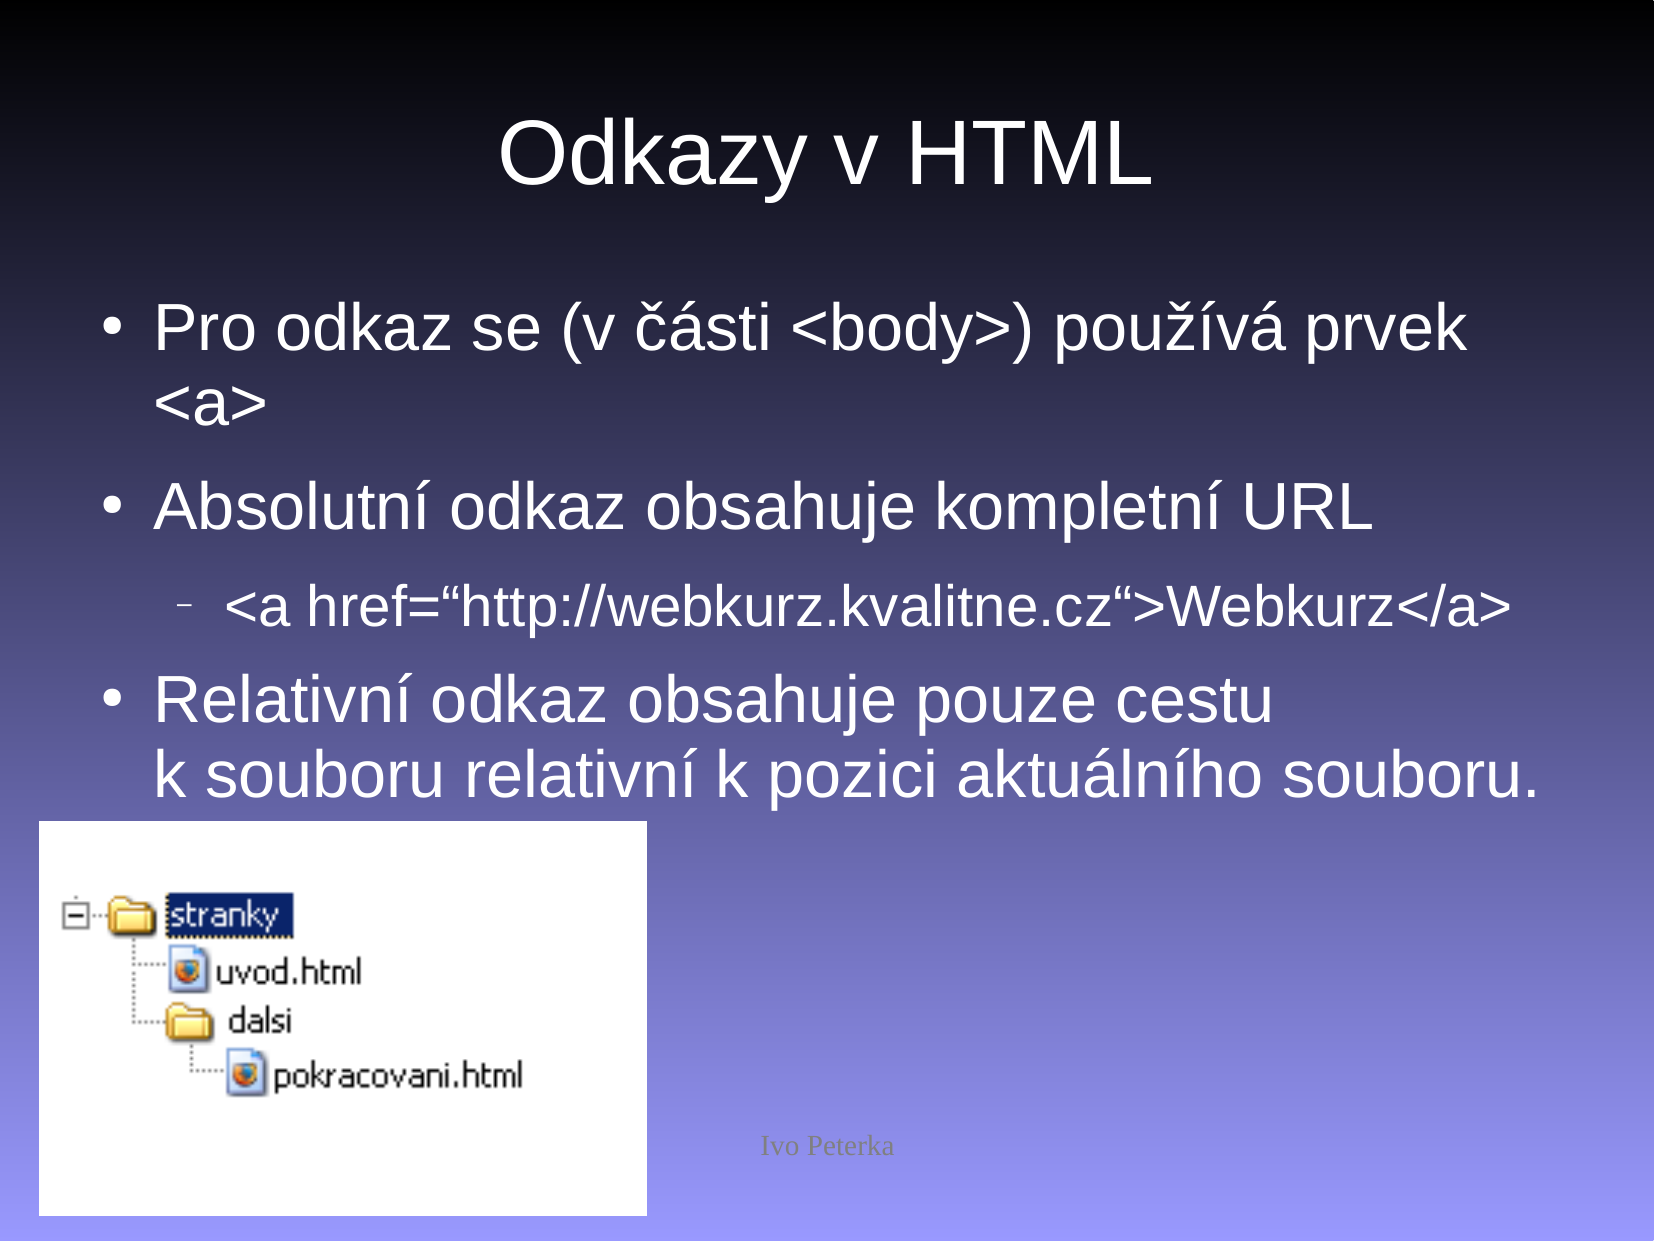

# Odkazy v HTML
Pro odkaz se (v části <body>) používá prvek <a>
Absolutní odkaz obsahuje kompletní URL
<a href=“http://webkurz.kvalitne.cz“>Webkurz</a>
Relativní odkaz obsahuje pouze cestu k souboru relativní k pozici aktuálního souboru.